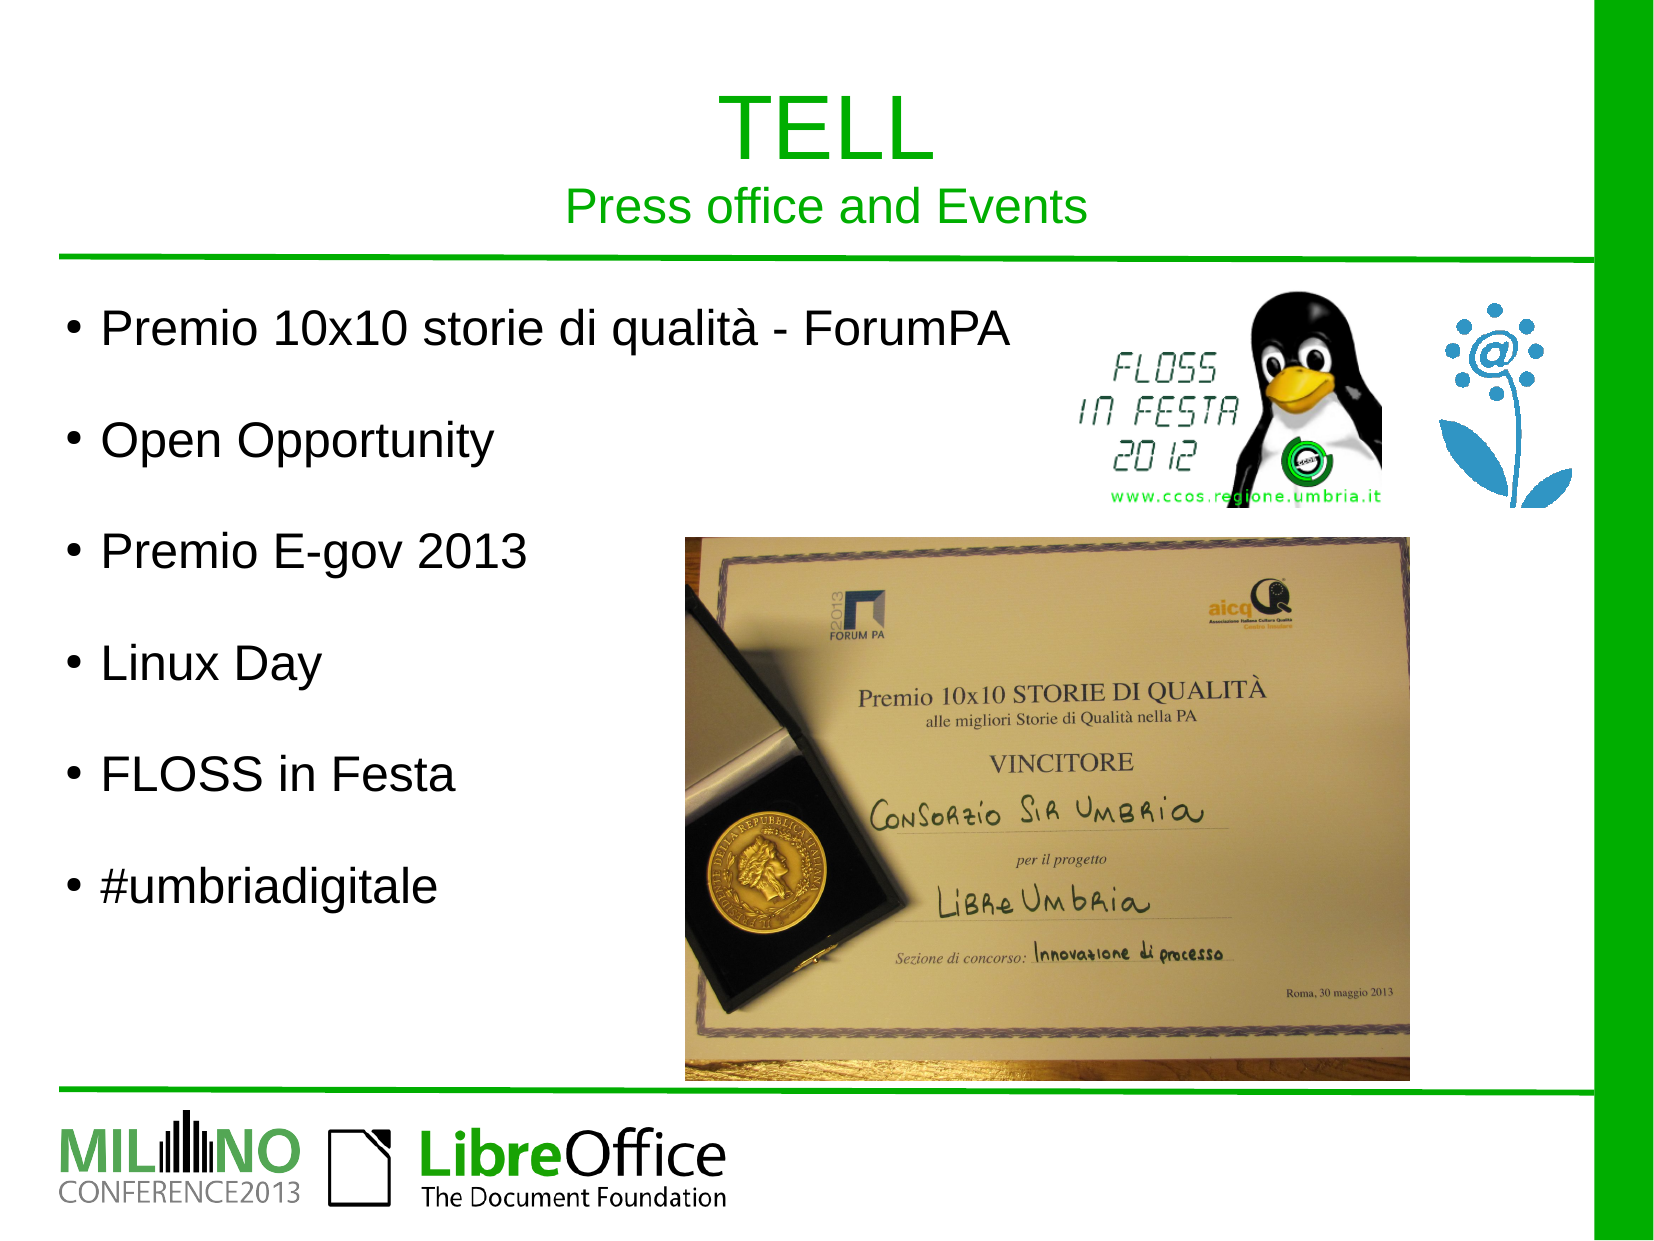

TELL
Press office and Events
# Premio 10x10 storie di qualità - ForumPA
Open Opportunity
Premio E-gov 2013
Linux Day
FLOSS in Festa
#umbriadigitale